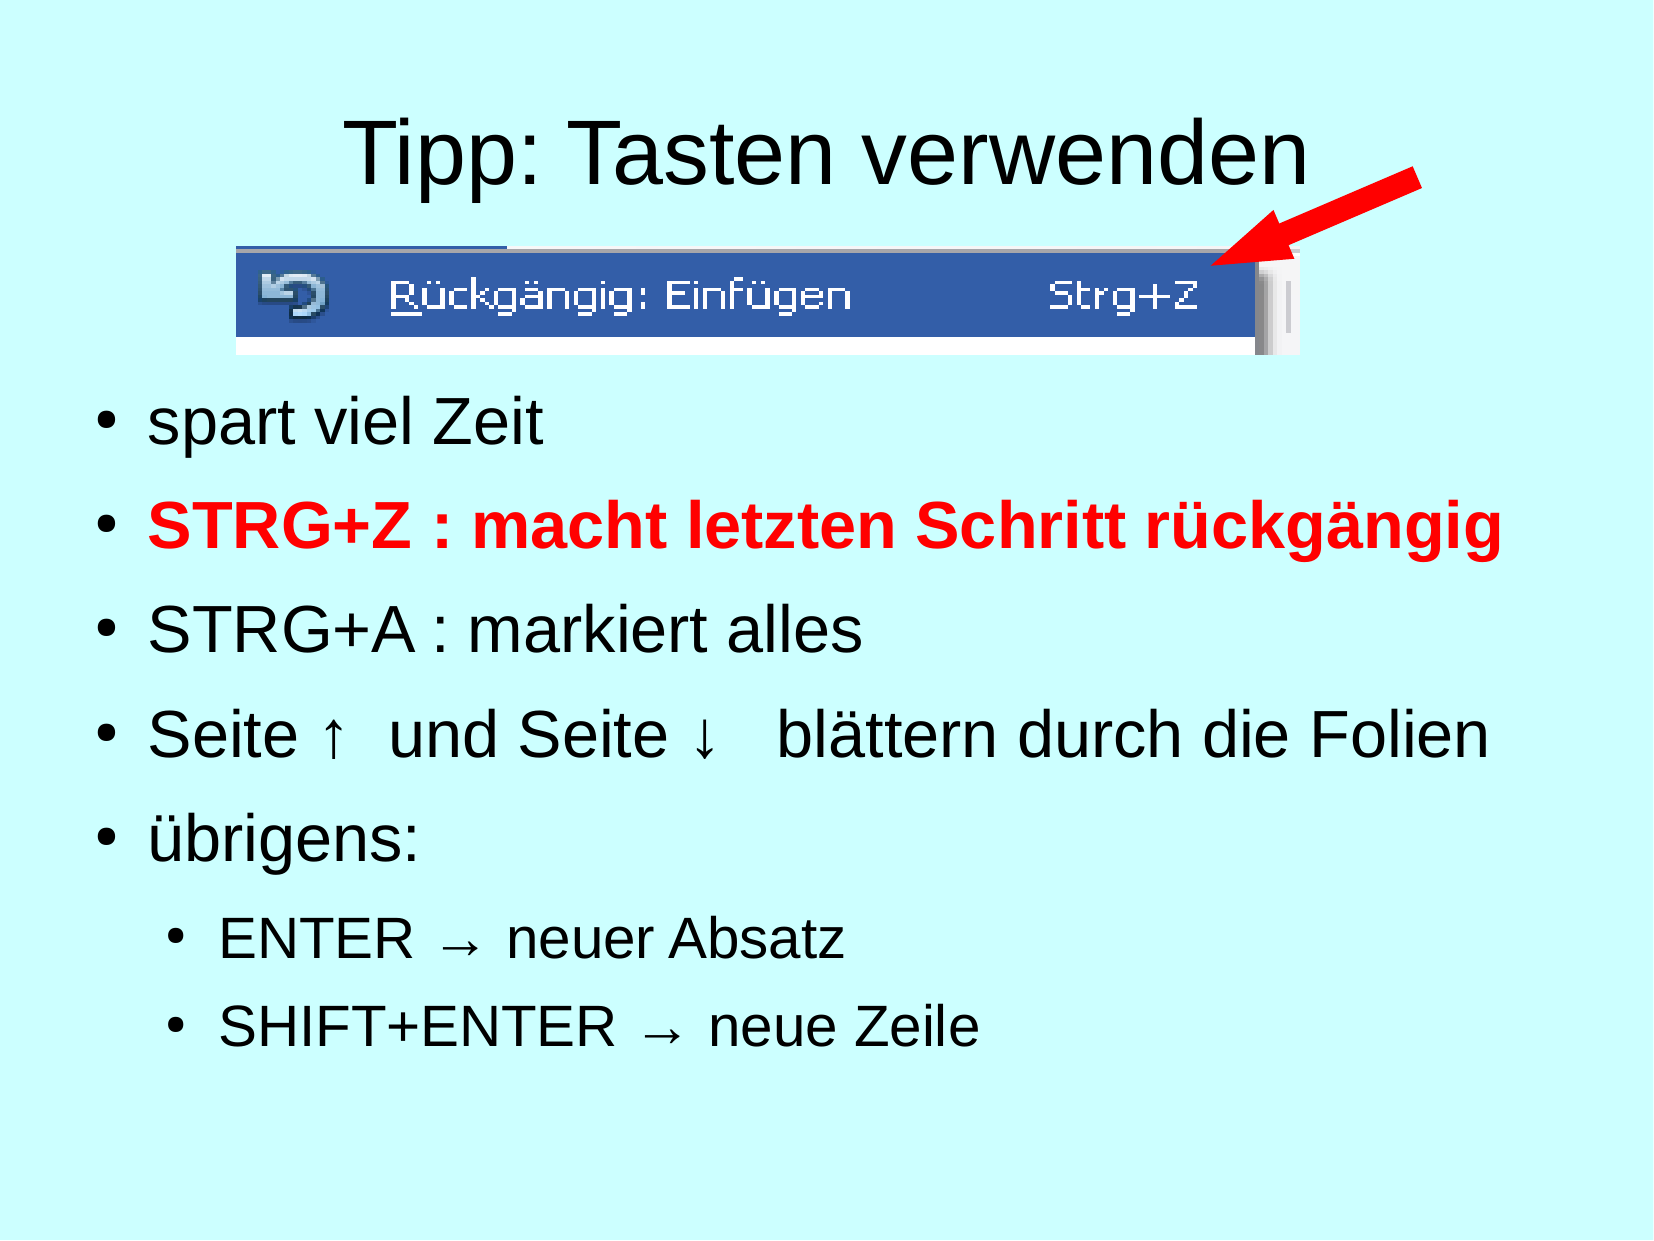

# Tipp: Tasten verwenden
spart viel Zeit
STRG+Z : macht letzten Schritt rückgängig
STRG+A : markiert alles
Seite ↑ und Seite ↓ blättern durch die Folien
übrigens:
ENTER → neuer Absatz
SHIFT+ENTER → neue Zeile